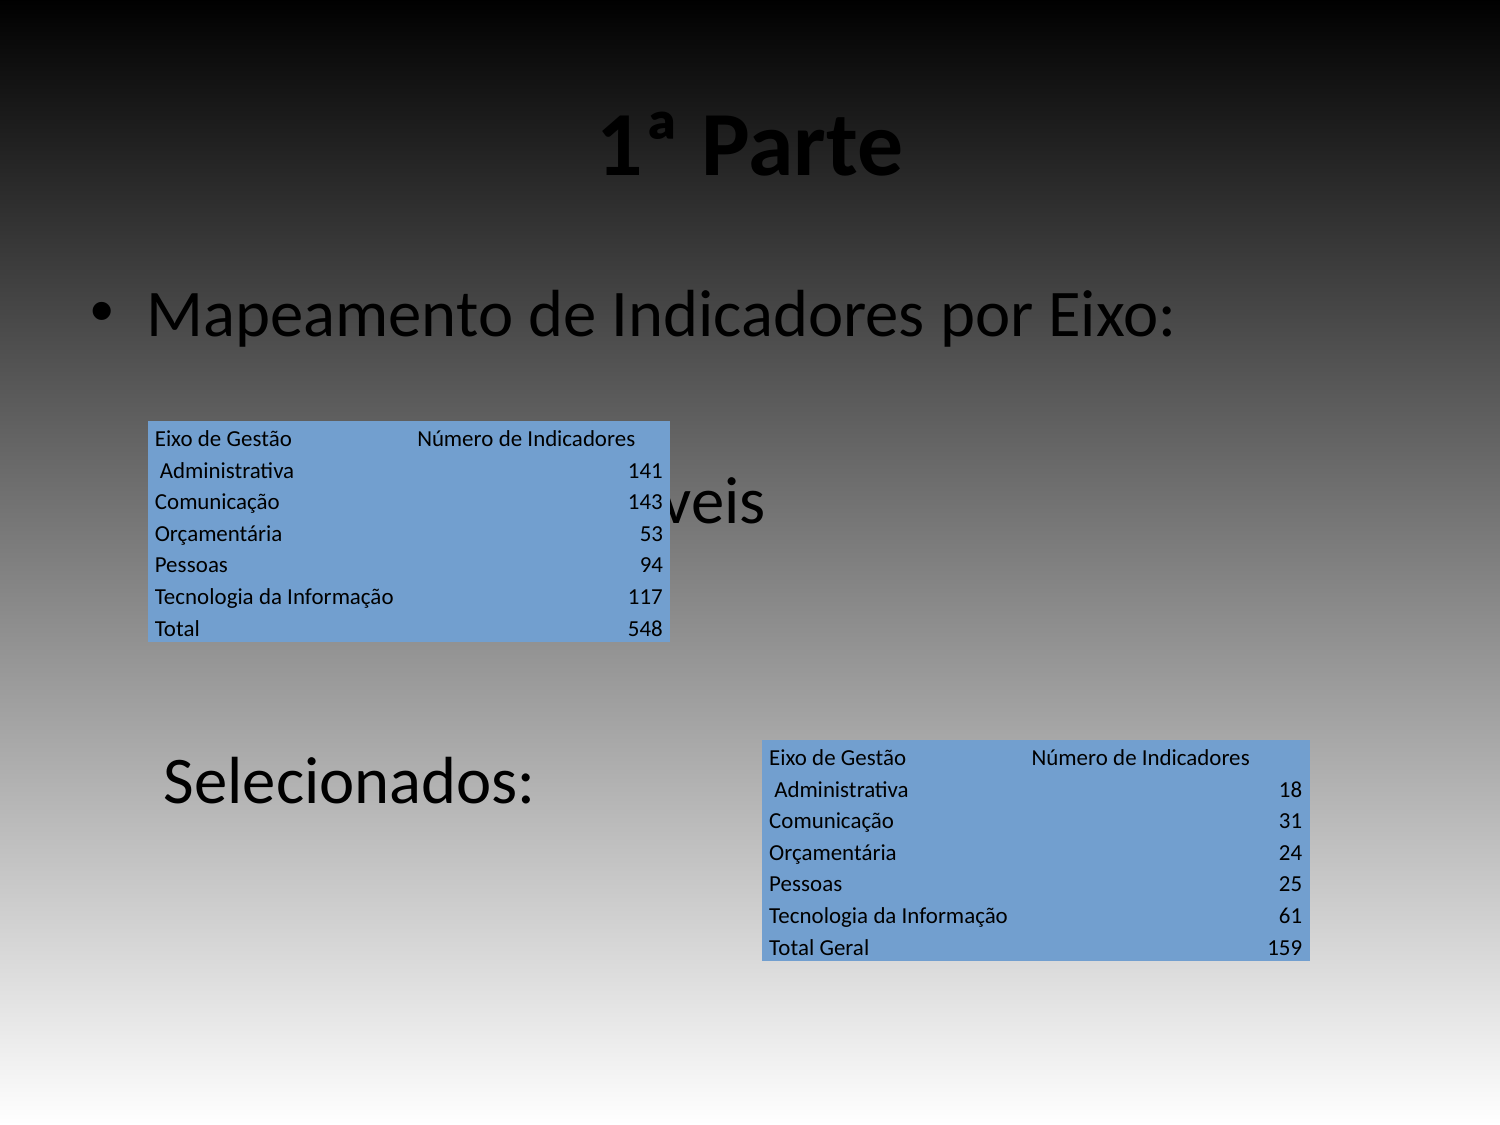

# 1ª Parte
Mapeamento de Indicadores por Eixo:
					Disponíveis
	Selecionados:
| Eixo de Gestão | Número de Indicadores |
| --- | --- |
| Administrativa | 141 |
| Comunicação | 143 |
| Orçamentária | 53 |
| Pessoas | 94 |
| Tecnologia da Informação | 117 |
| Total | 548 |
| Eixo de Gestão | Número de Indicadores |
| --- | --- |
| Administrativa | 18 |
| Comunicação | 31 |
| Orçamentária | 24 |
| Pessoas | 25 |
| Tecnologia da Informação | 61 |
| Total Geral | 159 |